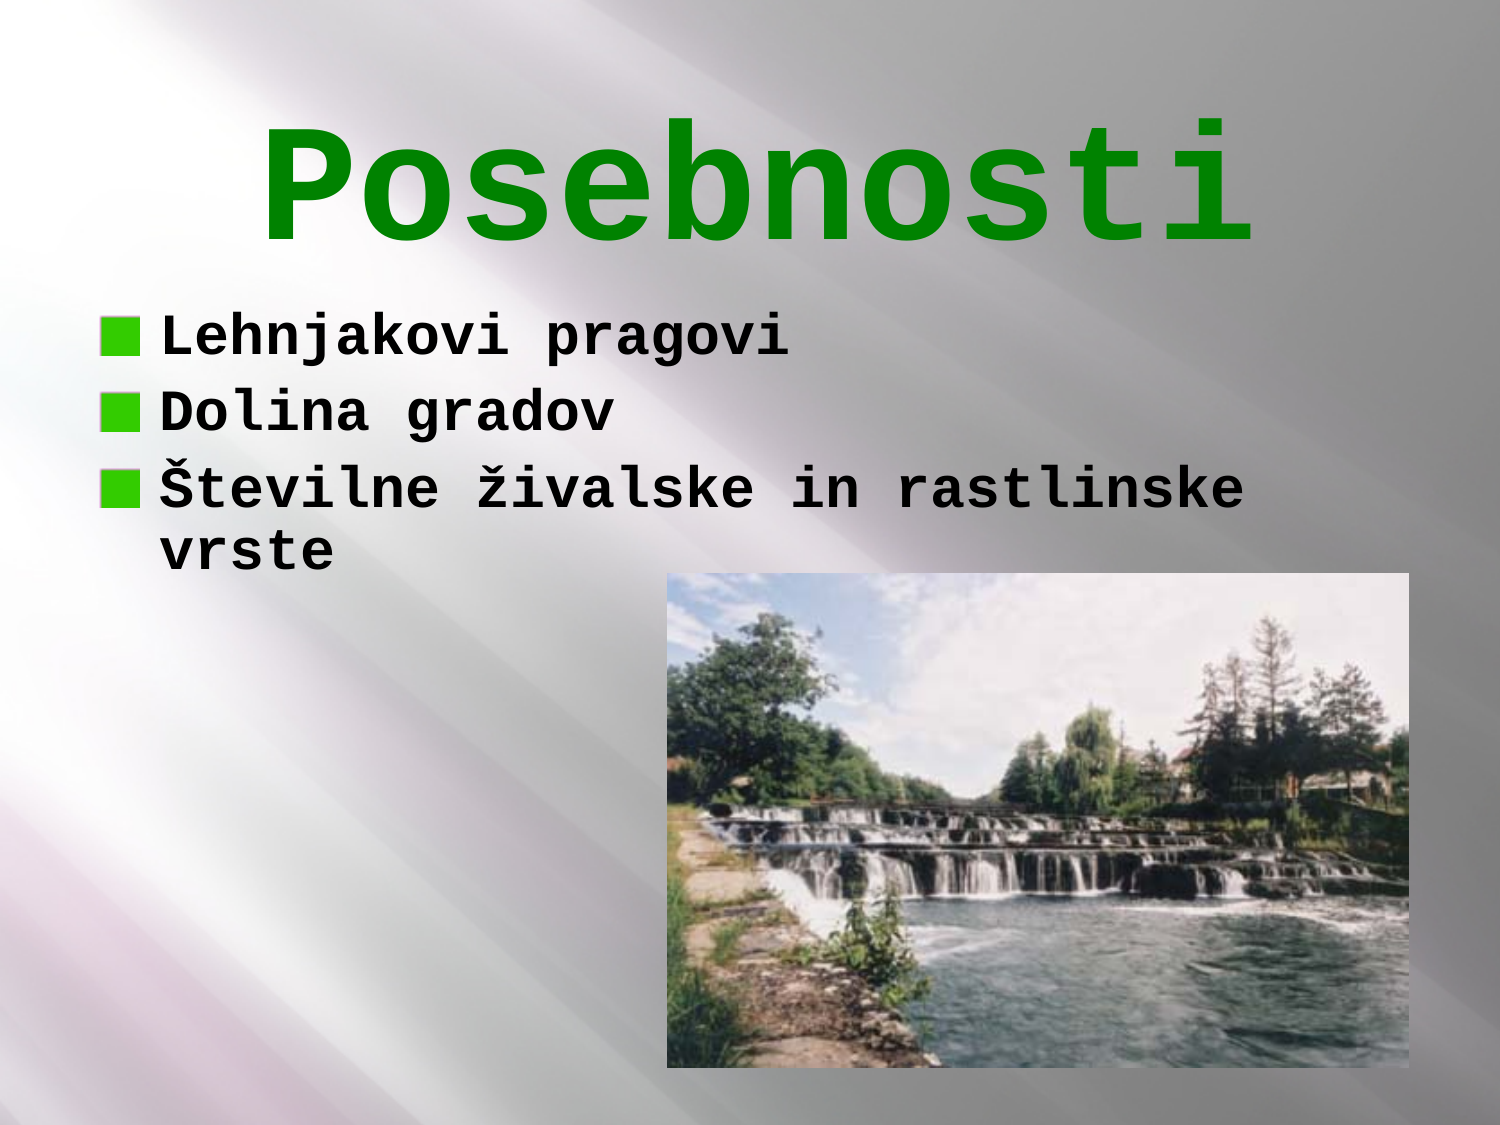

# Posebnosti
Lehnjakovi pragovi
Dolina gradov
Številne živalske in rastlinske vrste